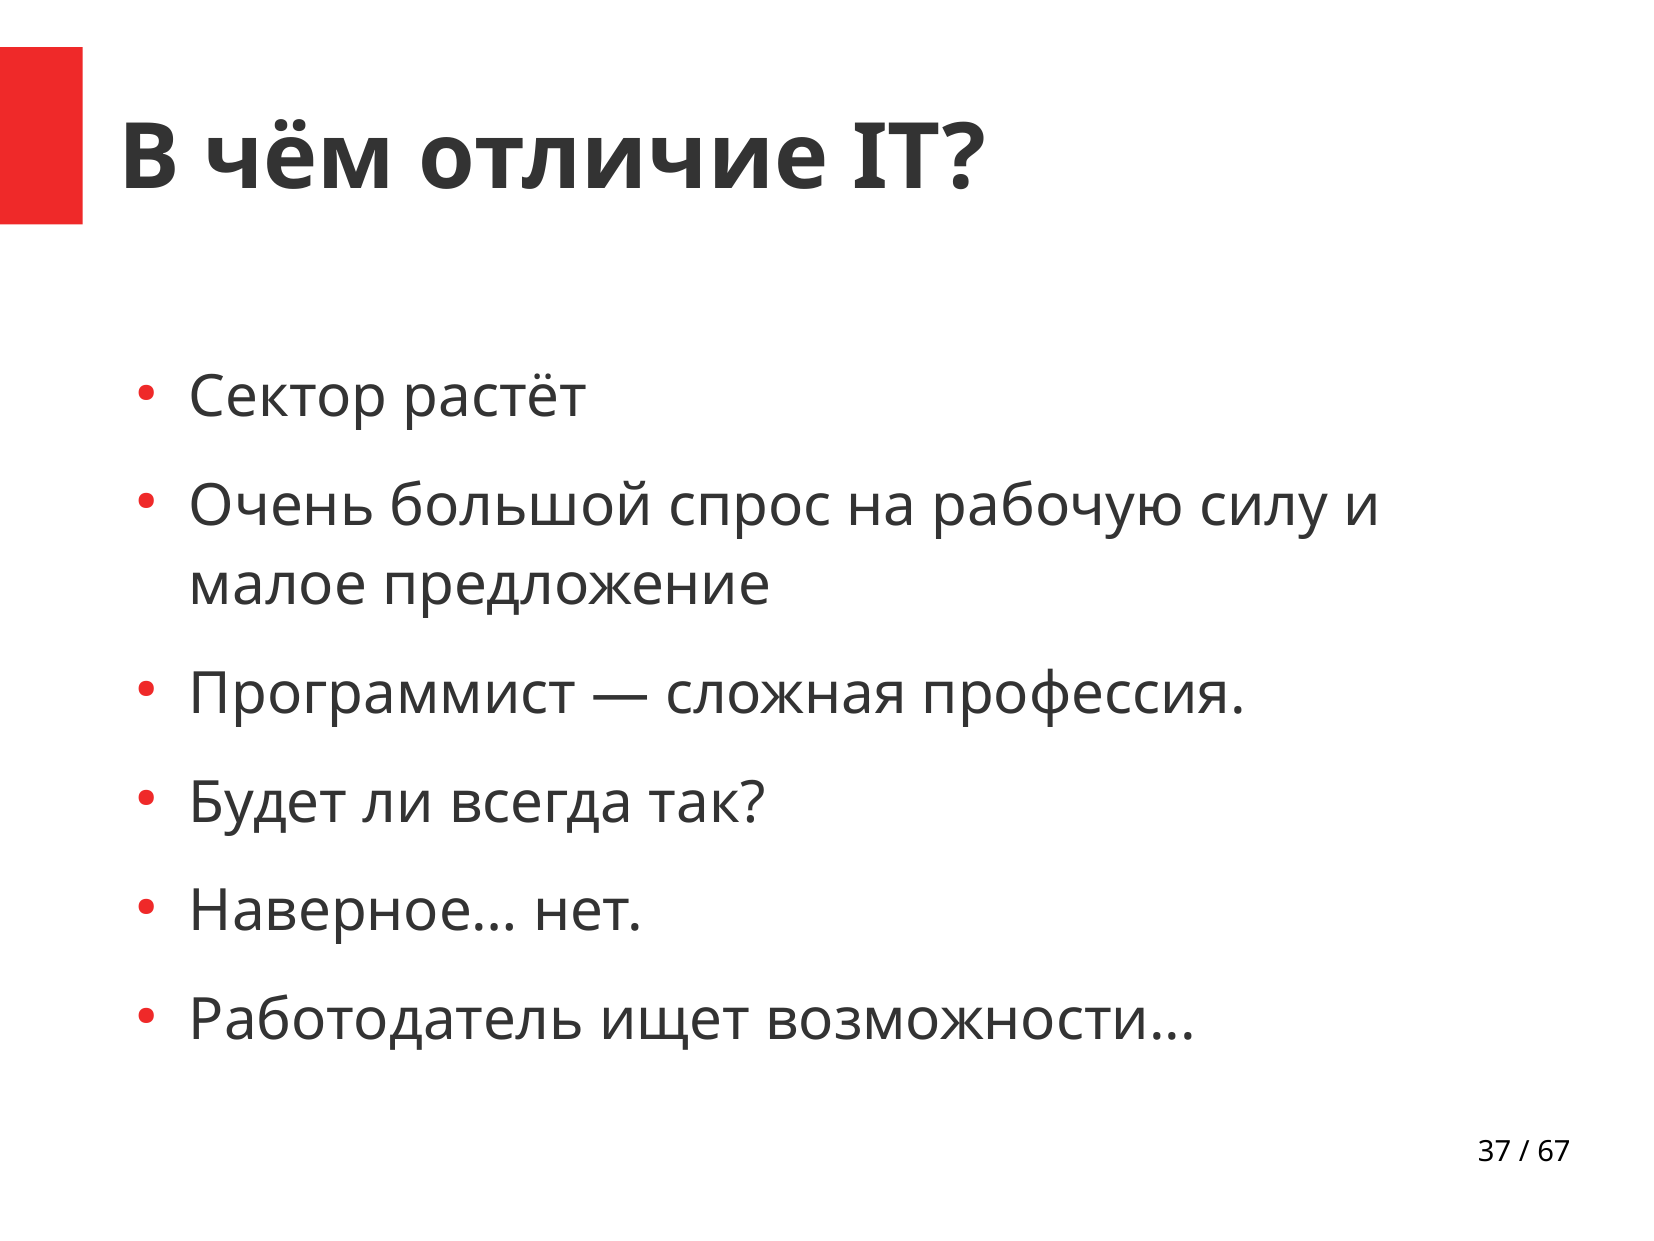

# В чём отличие IT?
Сектор растёт
Очень большой спрос на рабочую силу и малое предложение
Программист — сложная профессия.
Будет ли всегда так?
Наверное… нет.
Работодатель ищет возможности...
37